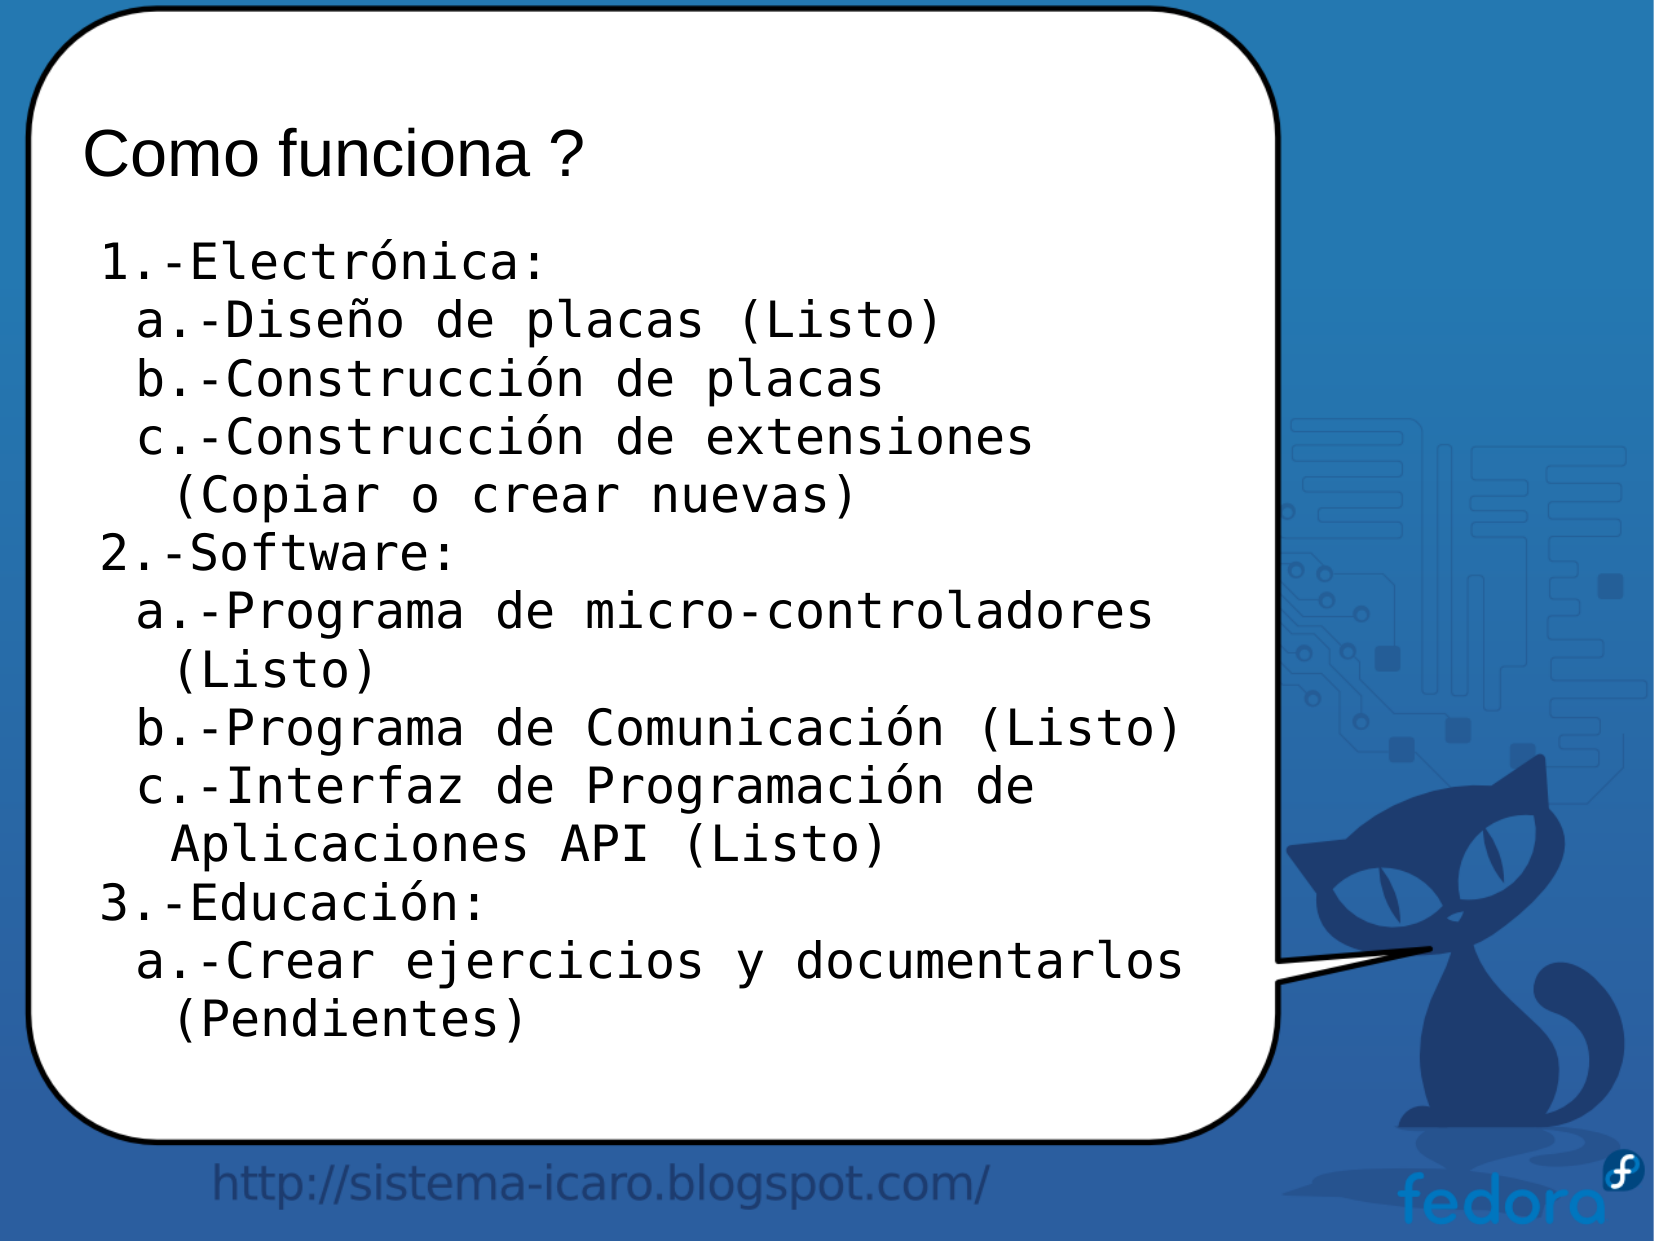

# Como funciona ?
Electrónica:
Diseño de placas (Listo)
Construcción de placas
Construcción de extensiones (Copiar o crear nuevas)
Software:
Programa de micro-controladores (Listo)
Programa de Comunicación (Listo)
Interfaz de Programación de Aplicaciones API (Listo)
Educación:
Crear ejercicios y documentarlos (Pendientes)